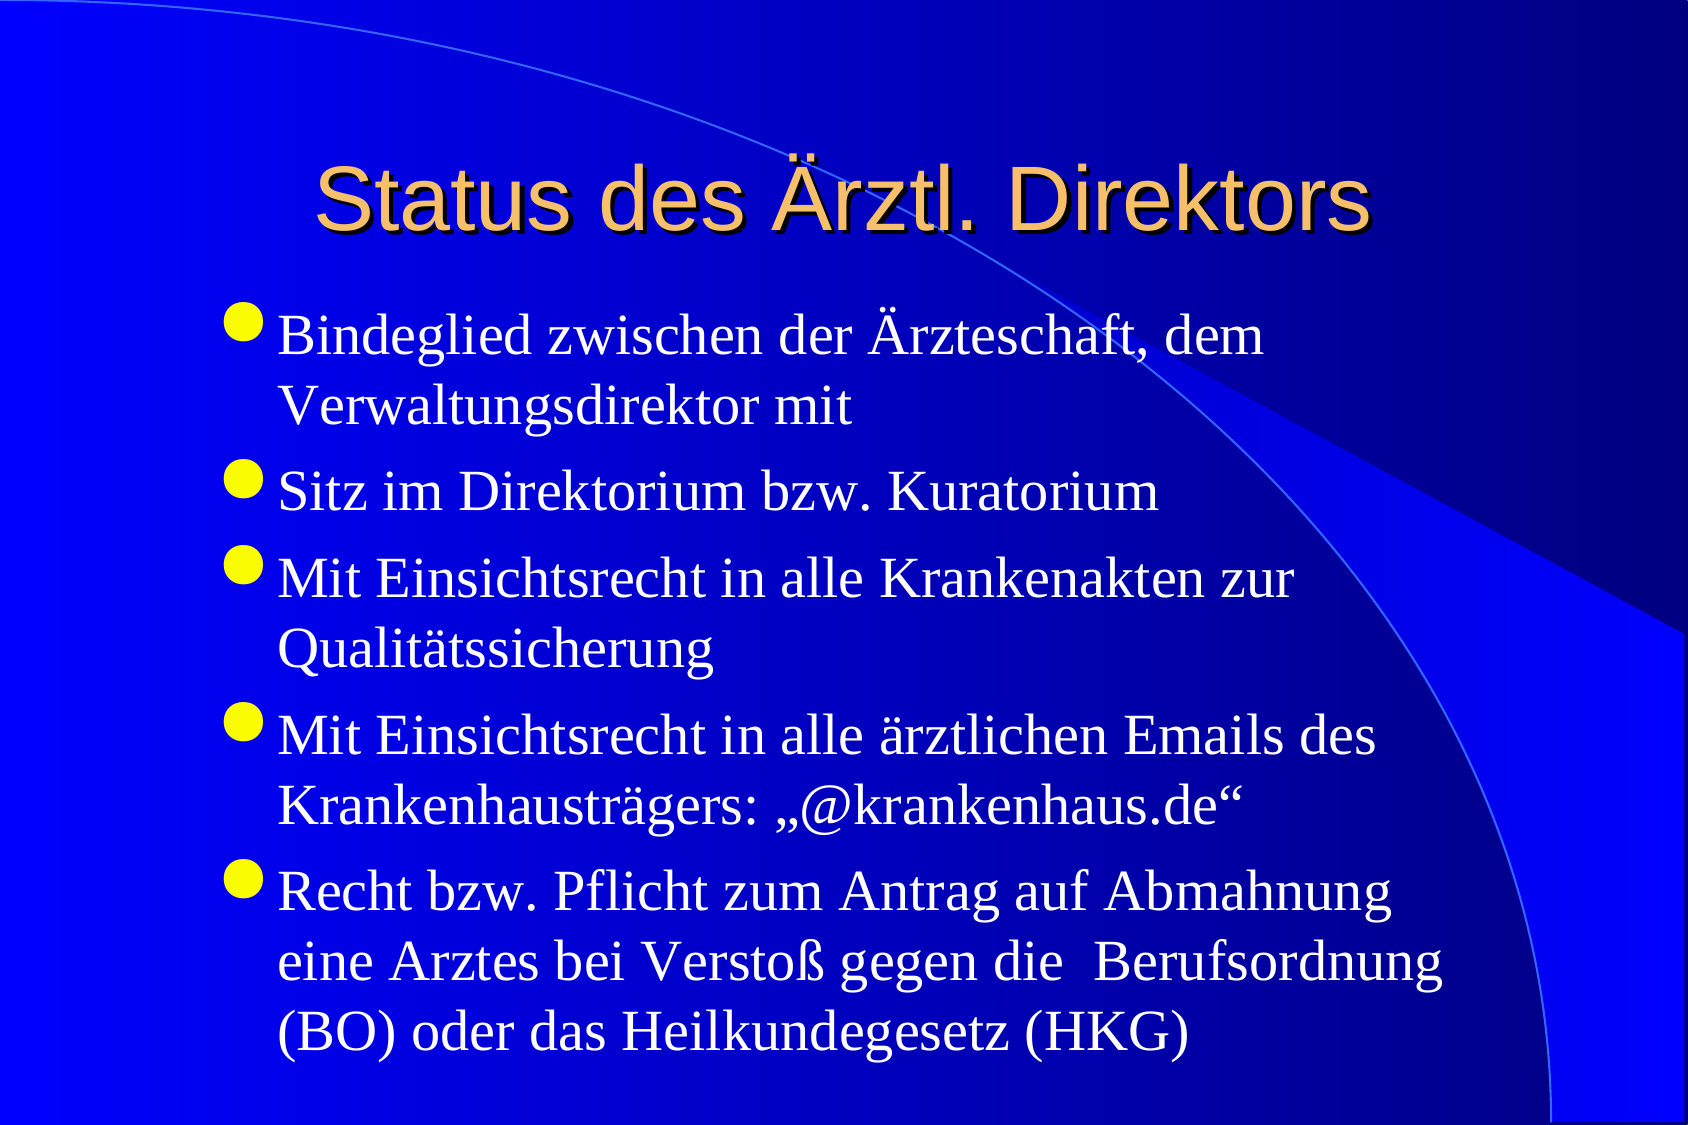

Status des Ärztl. Direktors
Bindeglied zwischen der Ärzteschaft, dem Verwaltungsdirektor mit
Sitz im Direktorium bzw. Kuratorium
Mit Einsichtsrecht in alle Krankenakten zur Qualitätssicherung
Mit Einsichtsrecht in alle ärztlichen Emails des Krankenhausträgers: „@krankenhaus.de“
Recht bzw. Pflicht zum Antrag auf Abmahnung eine Arztes bei Verstoß gegen die Berufsordnung (BO) oder das Heilkundegesetz (HKG)